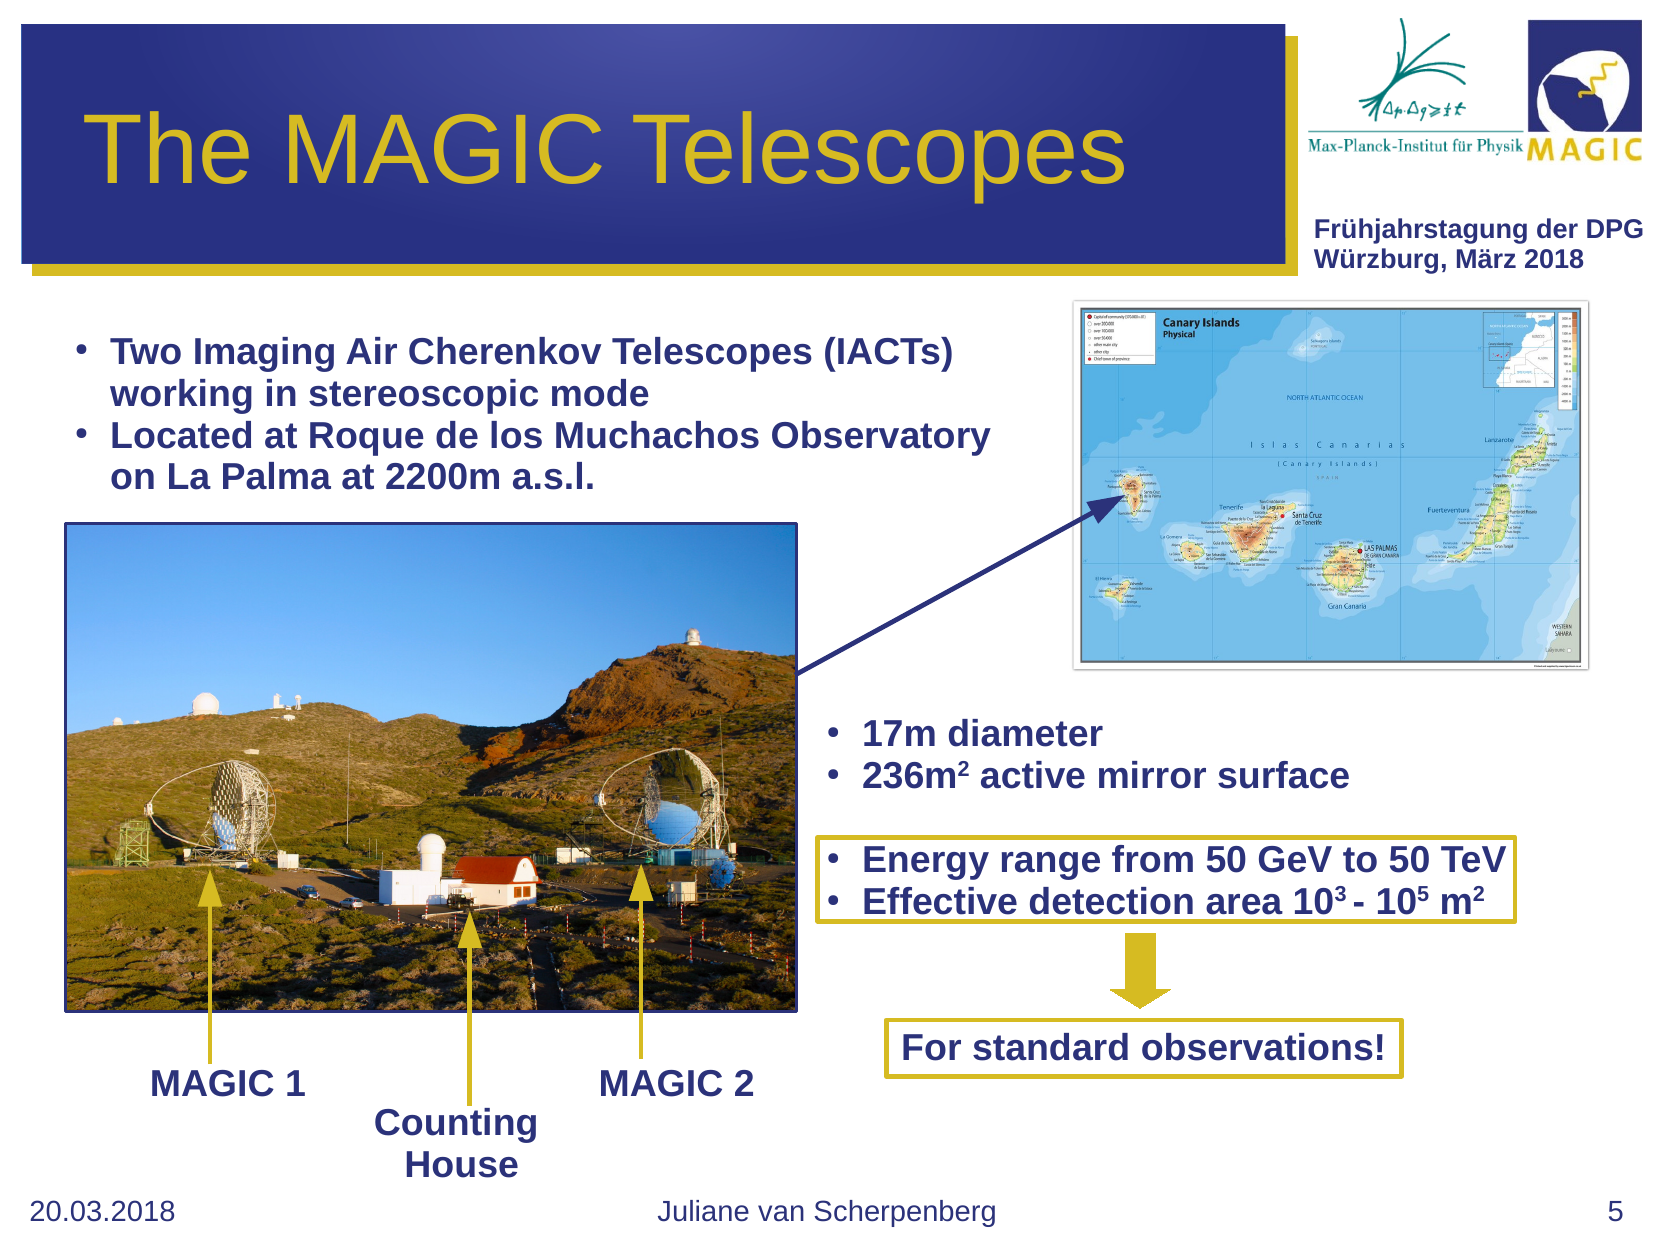

# The MAGIC Telescopes
Two Imaging Air Cherenkov Telescopes (IACTs) working in stereoscopic mode
Located at Roque de los Muchachos Observatory on La Palma at 2200m a.s.l.
17m diameter
236m2 active mirror surface
Energy range from 50 GeV to 50 TeV
Effective detection area 103 - 105 m2
For standard observations!
MAGIC 1
MAGIC 2
Counting House
20.03.2018
Juliane van Scherpenberg
5